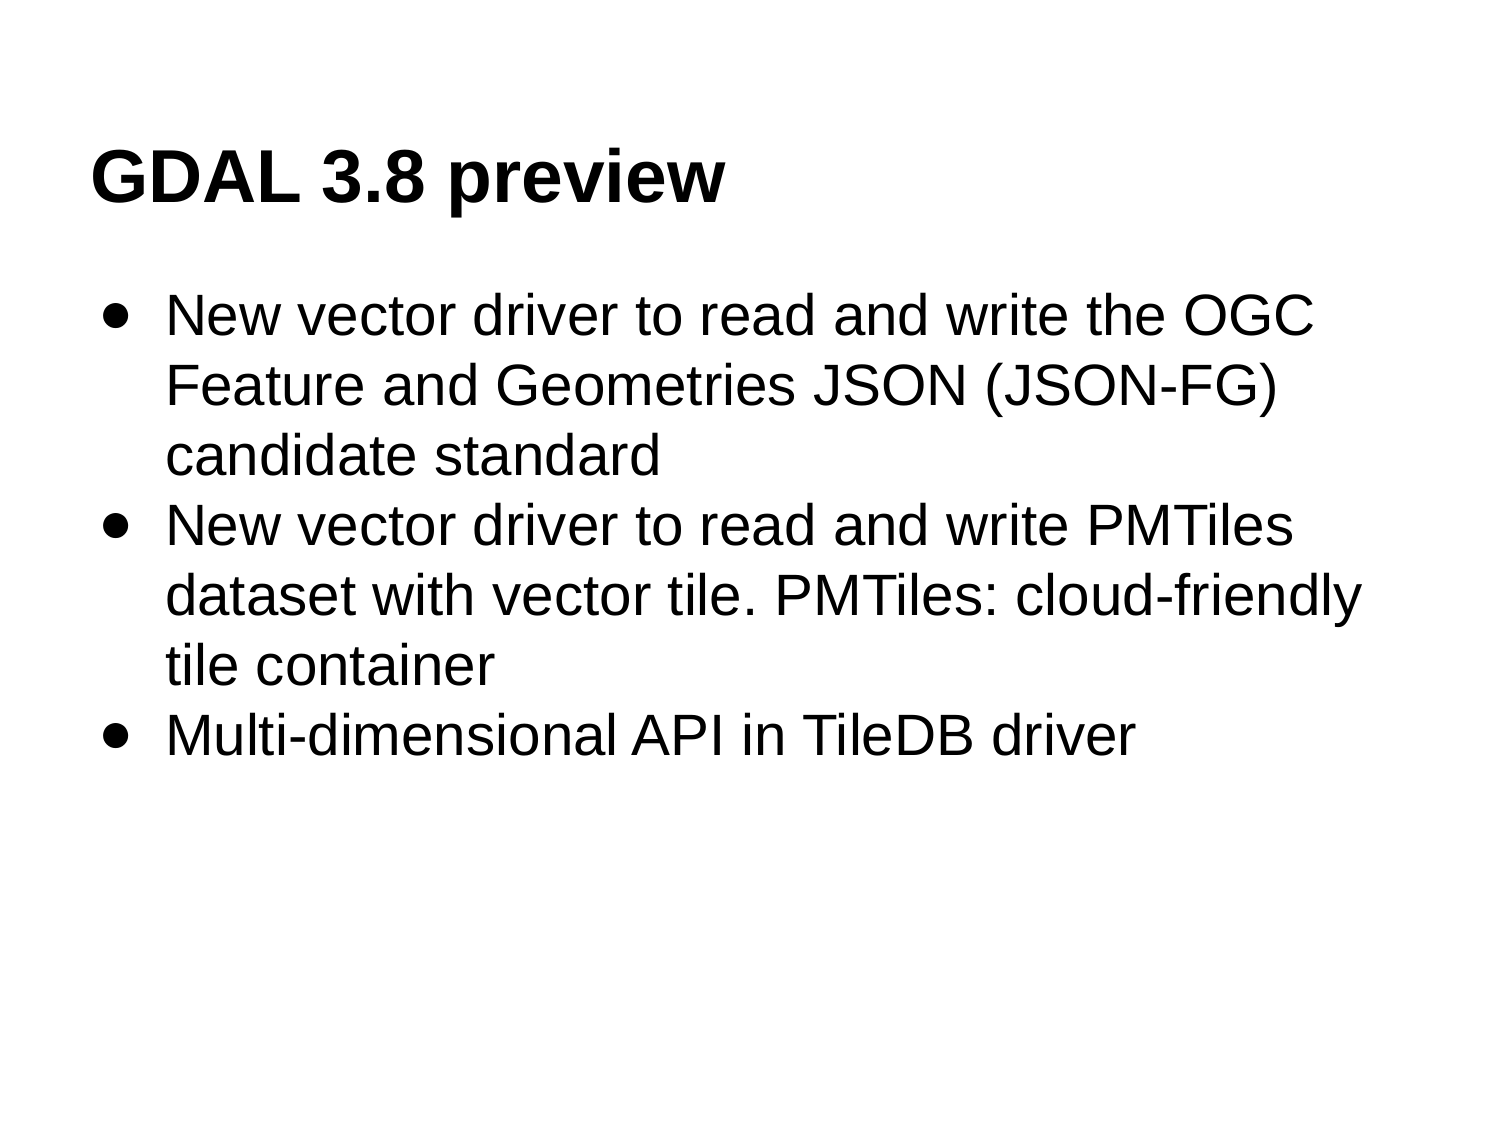

# GDAL 3.8 preview
New vector driver to read and write the OGC Feature and Geometries JSON (JSON-FG) candidate standard
New vector driver to read and write PMTiles dataset with vector tile. PMTiles: cloud-friendly tile container
Multi-dimensional API in TileDB driver